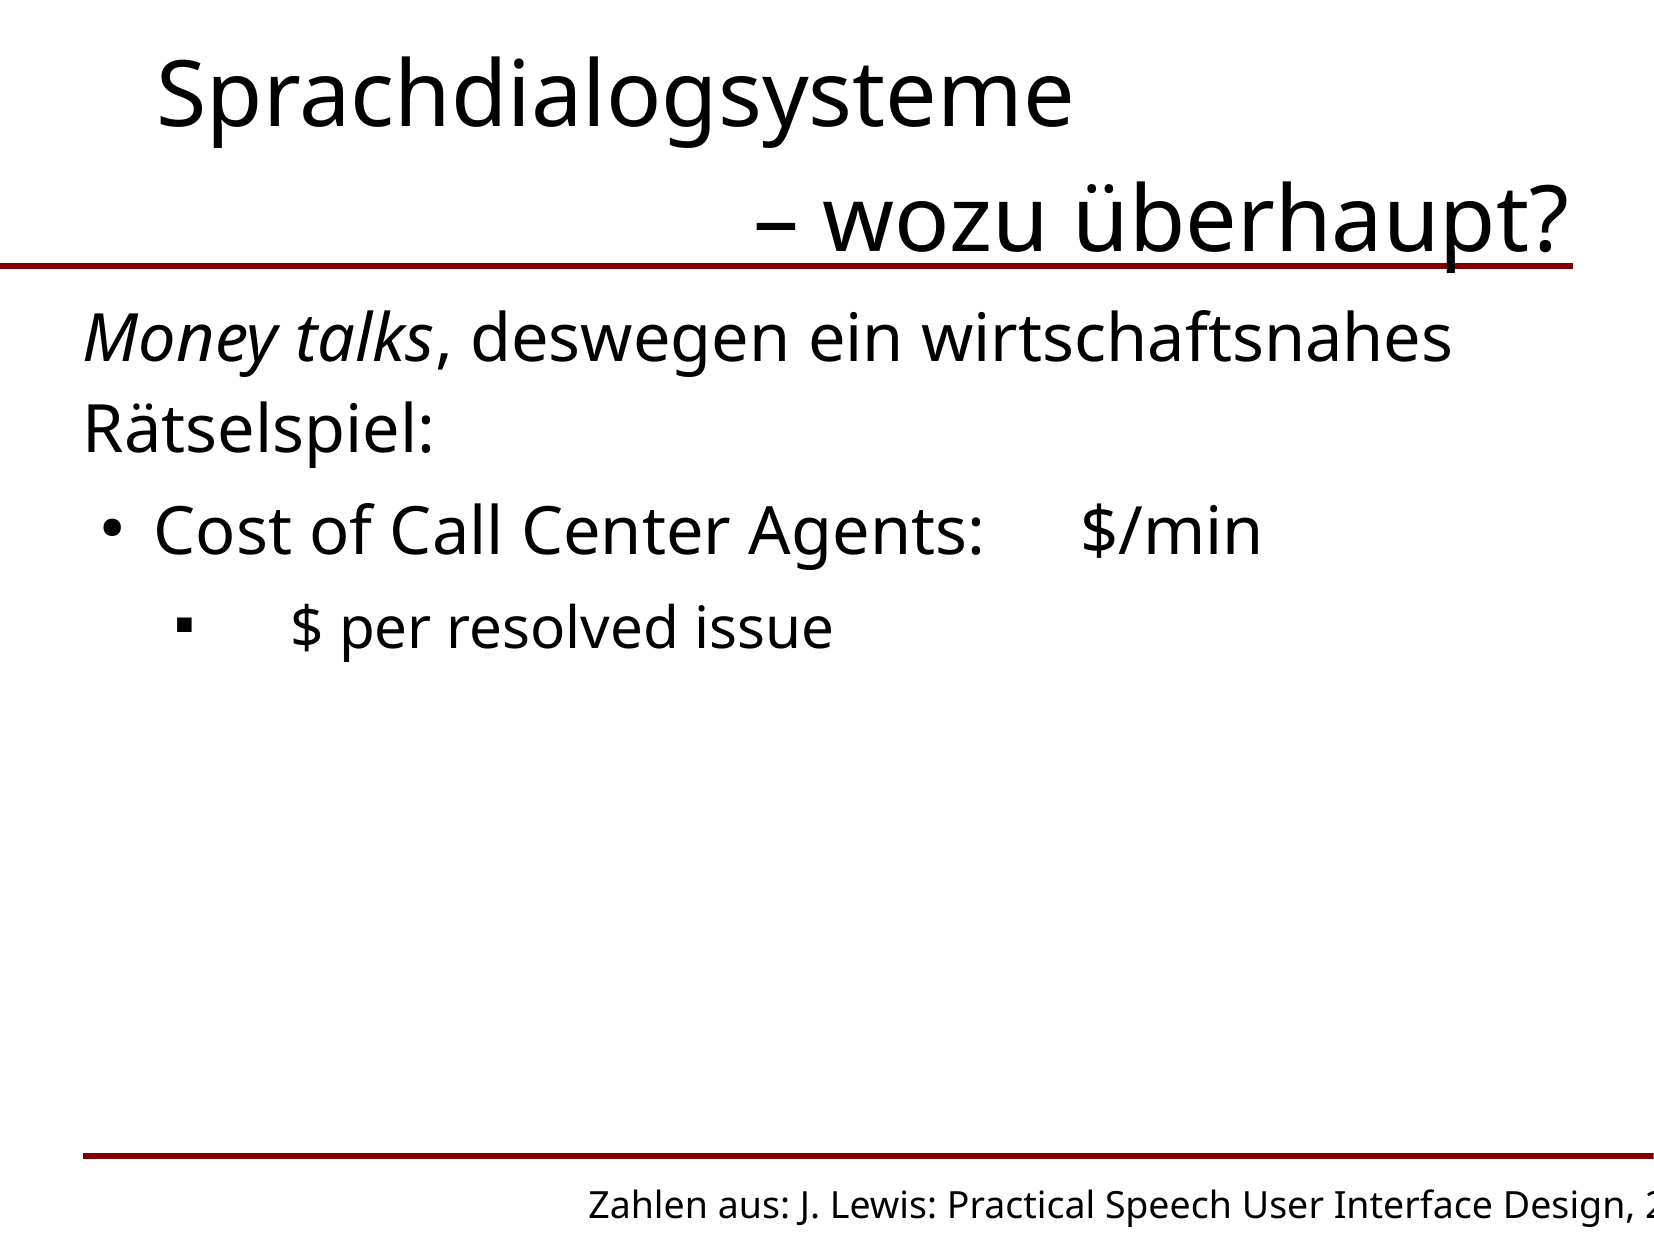

# Sprachdialogsysteme – wozu überhaupt?
Money talks, deswegen ein wirtschaftsnahes Rätselspiel:
Cost of Call Center Agents: ~1$/min
~6$ per resolved issue
Zahlen aus: J. Lewis: Practical Speech User Interface Design, 2011.